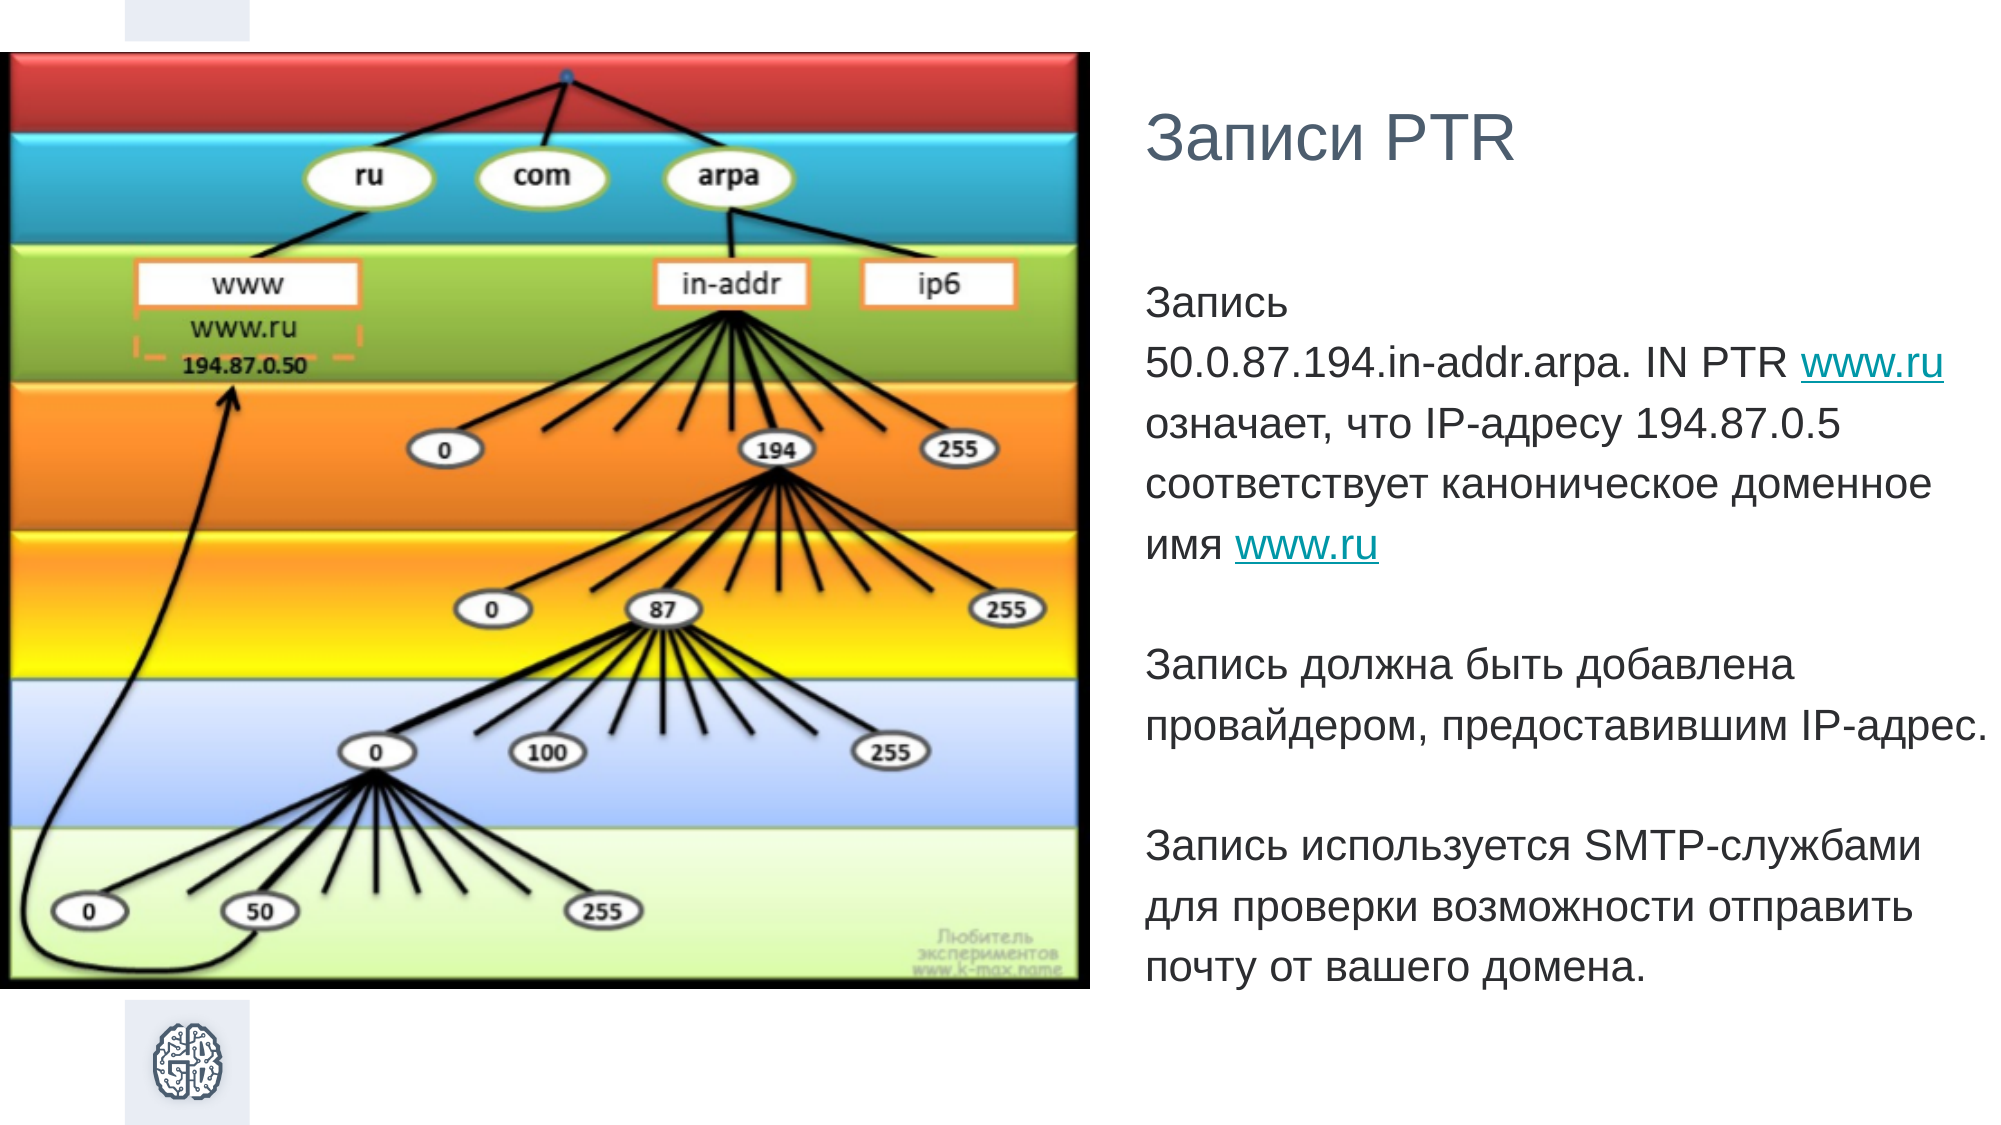

# Записи PTR Запись 50.0.87.194.in-addr.arpa. IN PTR www.ru означает, что IP-адресу 194.87.0.5 соответствует каноническое доменное имя www.ru Запись должна быть добавлена провайдером, предоставившим IP-адрес. Запись используется SMTP-службами для проверки возможности отправить почту от вашего домена.